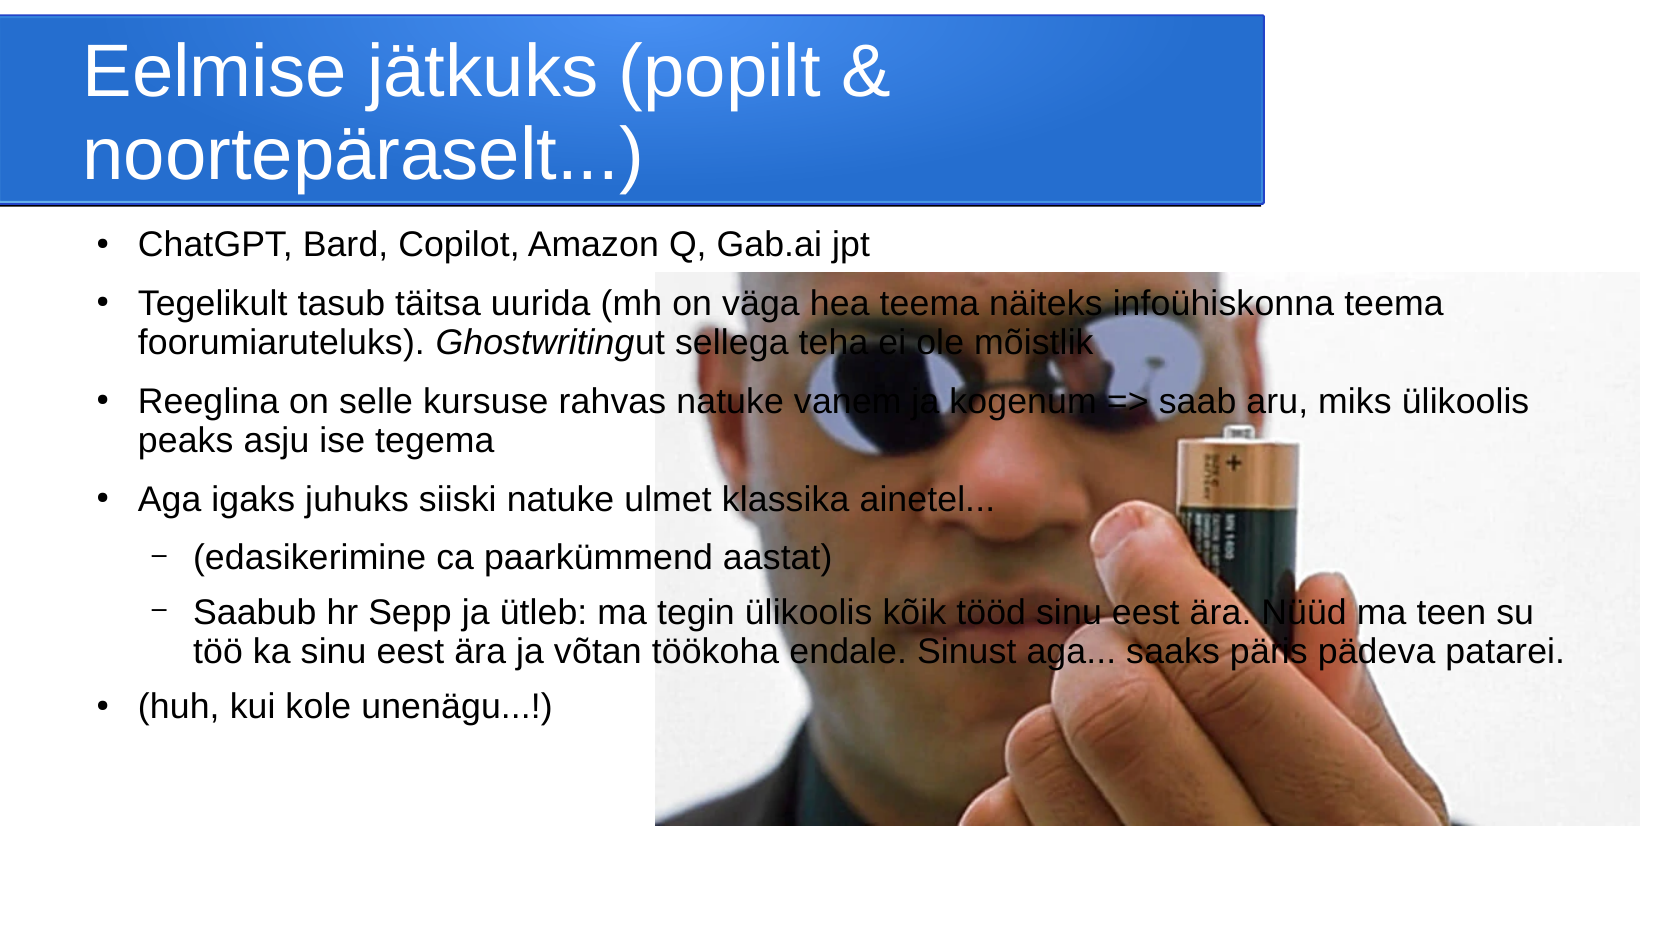

# Eelmise jätkuks (popilt & noortepäraselt...)
ChatGPT, Bard, Copilot, Amazon Q, Gab.ai jpt
Tegelikult tasub täitsa uurida (mh on väga hea teema näiteks infoühiskonna teema foorumiaruteluks). Ghostwritingut sellega teha ei ole mõistlik
Reeglina on selle kursuse rahvas natuke vanem ja kogenum => saab aru, miks ülikoolis peaks asju ise tegema
Aga igaks juhuks siiski natuke ulmet klassika ainetel...
(edasikerimine ca paarkümmend aastat)
Saabub hr Sepp ja ütleb: ma tegin ülikoolis kõik tööd sinu eest ära. Nüüd ma teen su töö ka sinu eest ära ja võtan töökoha endale. Sinust aga... saaks päris pädeva patarei.
(huh, kui kole unenägu...!)